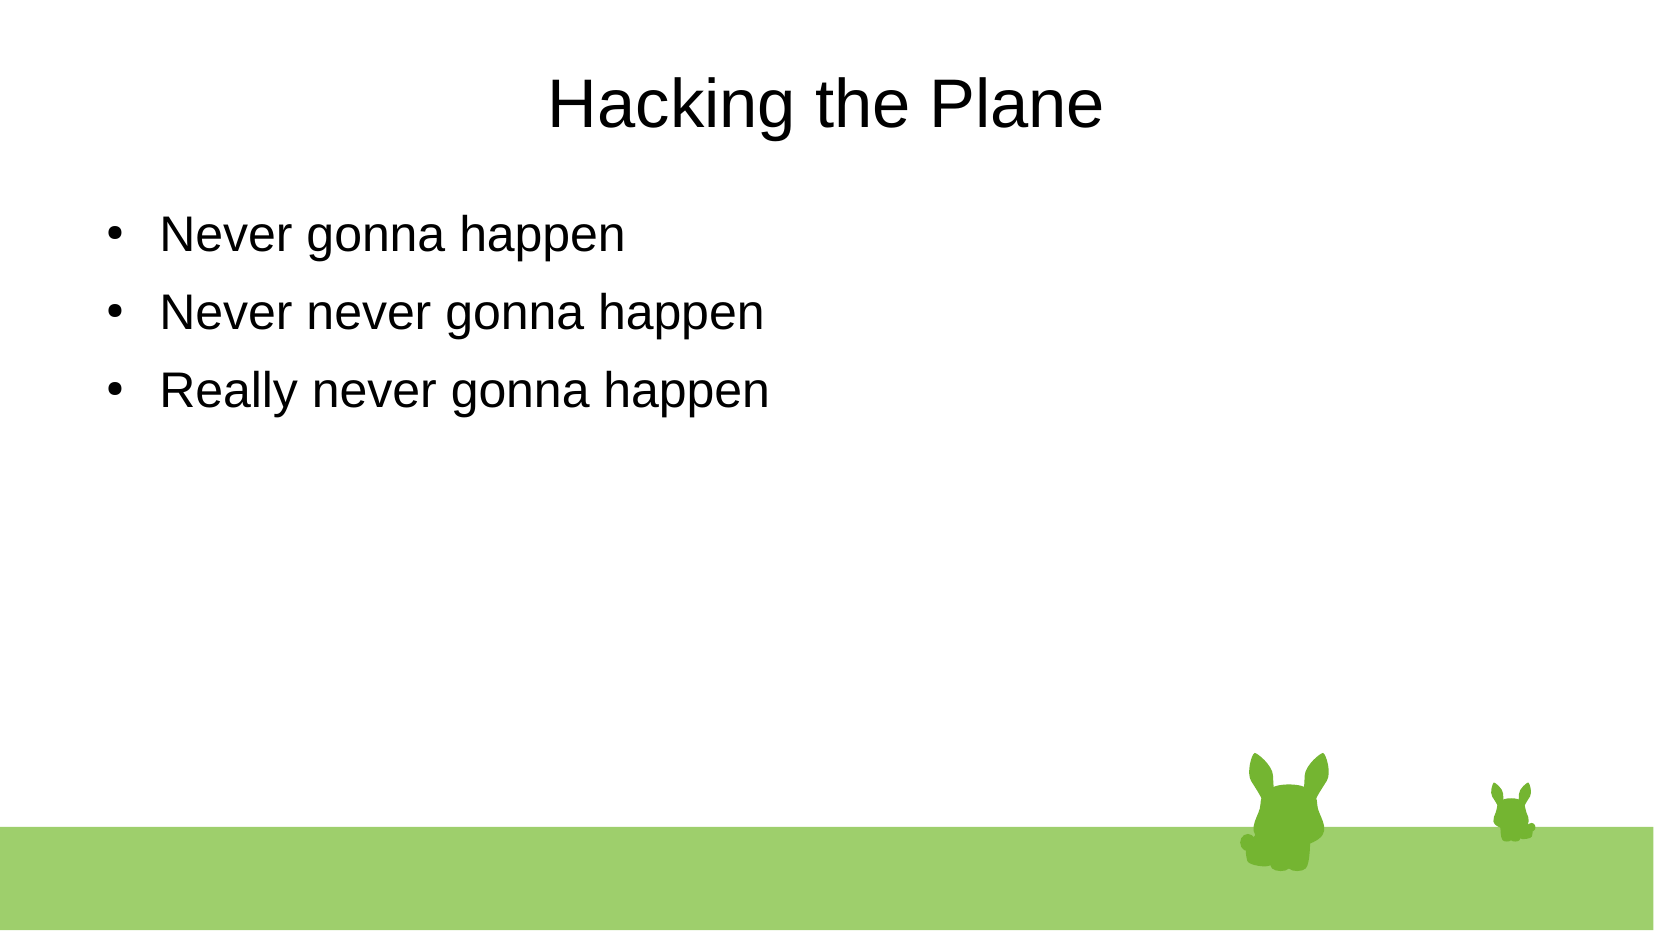

# Hacking the Plane
Never gonna happen
Never never gonna happen
Really never gonna happen